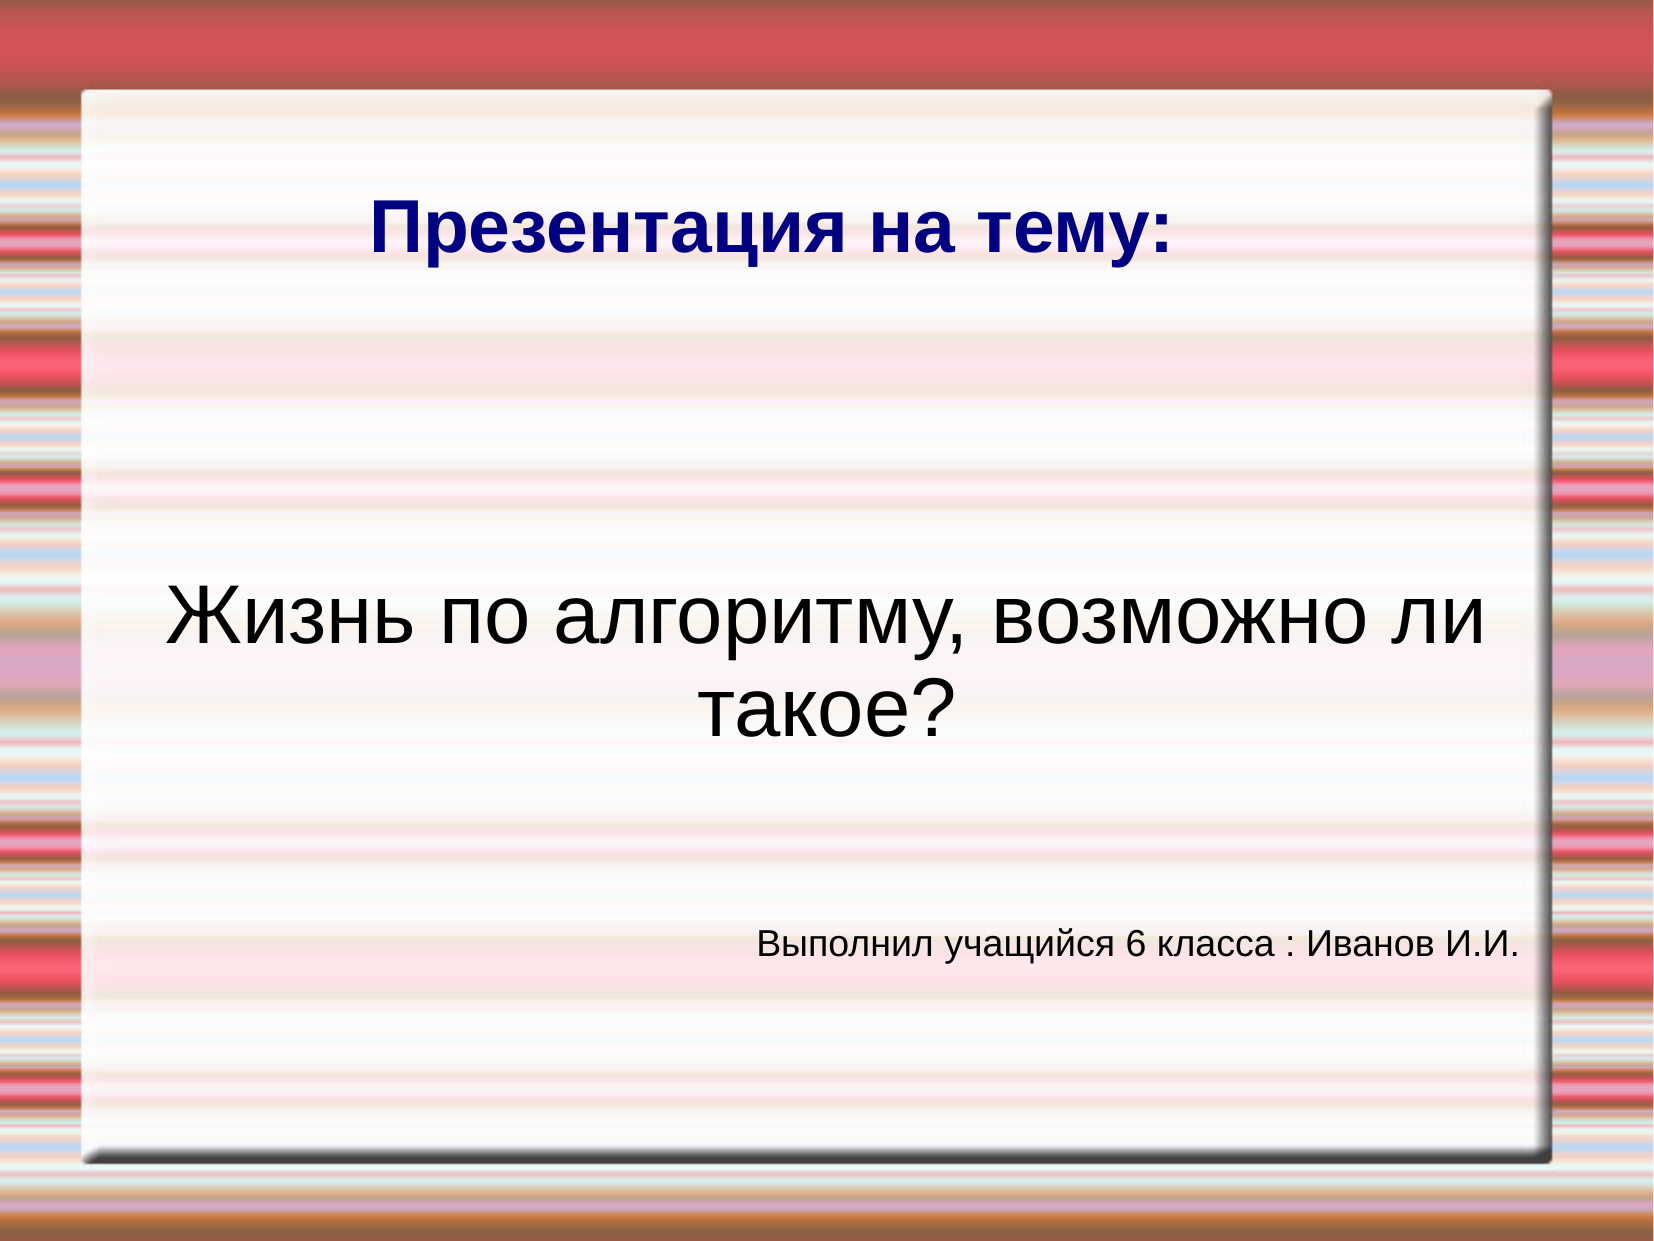

Презентация на тему:
Жизнь по алгоритму, возможно ли такое?
Выполнил учащийся 6 класса : Иванов И.И.